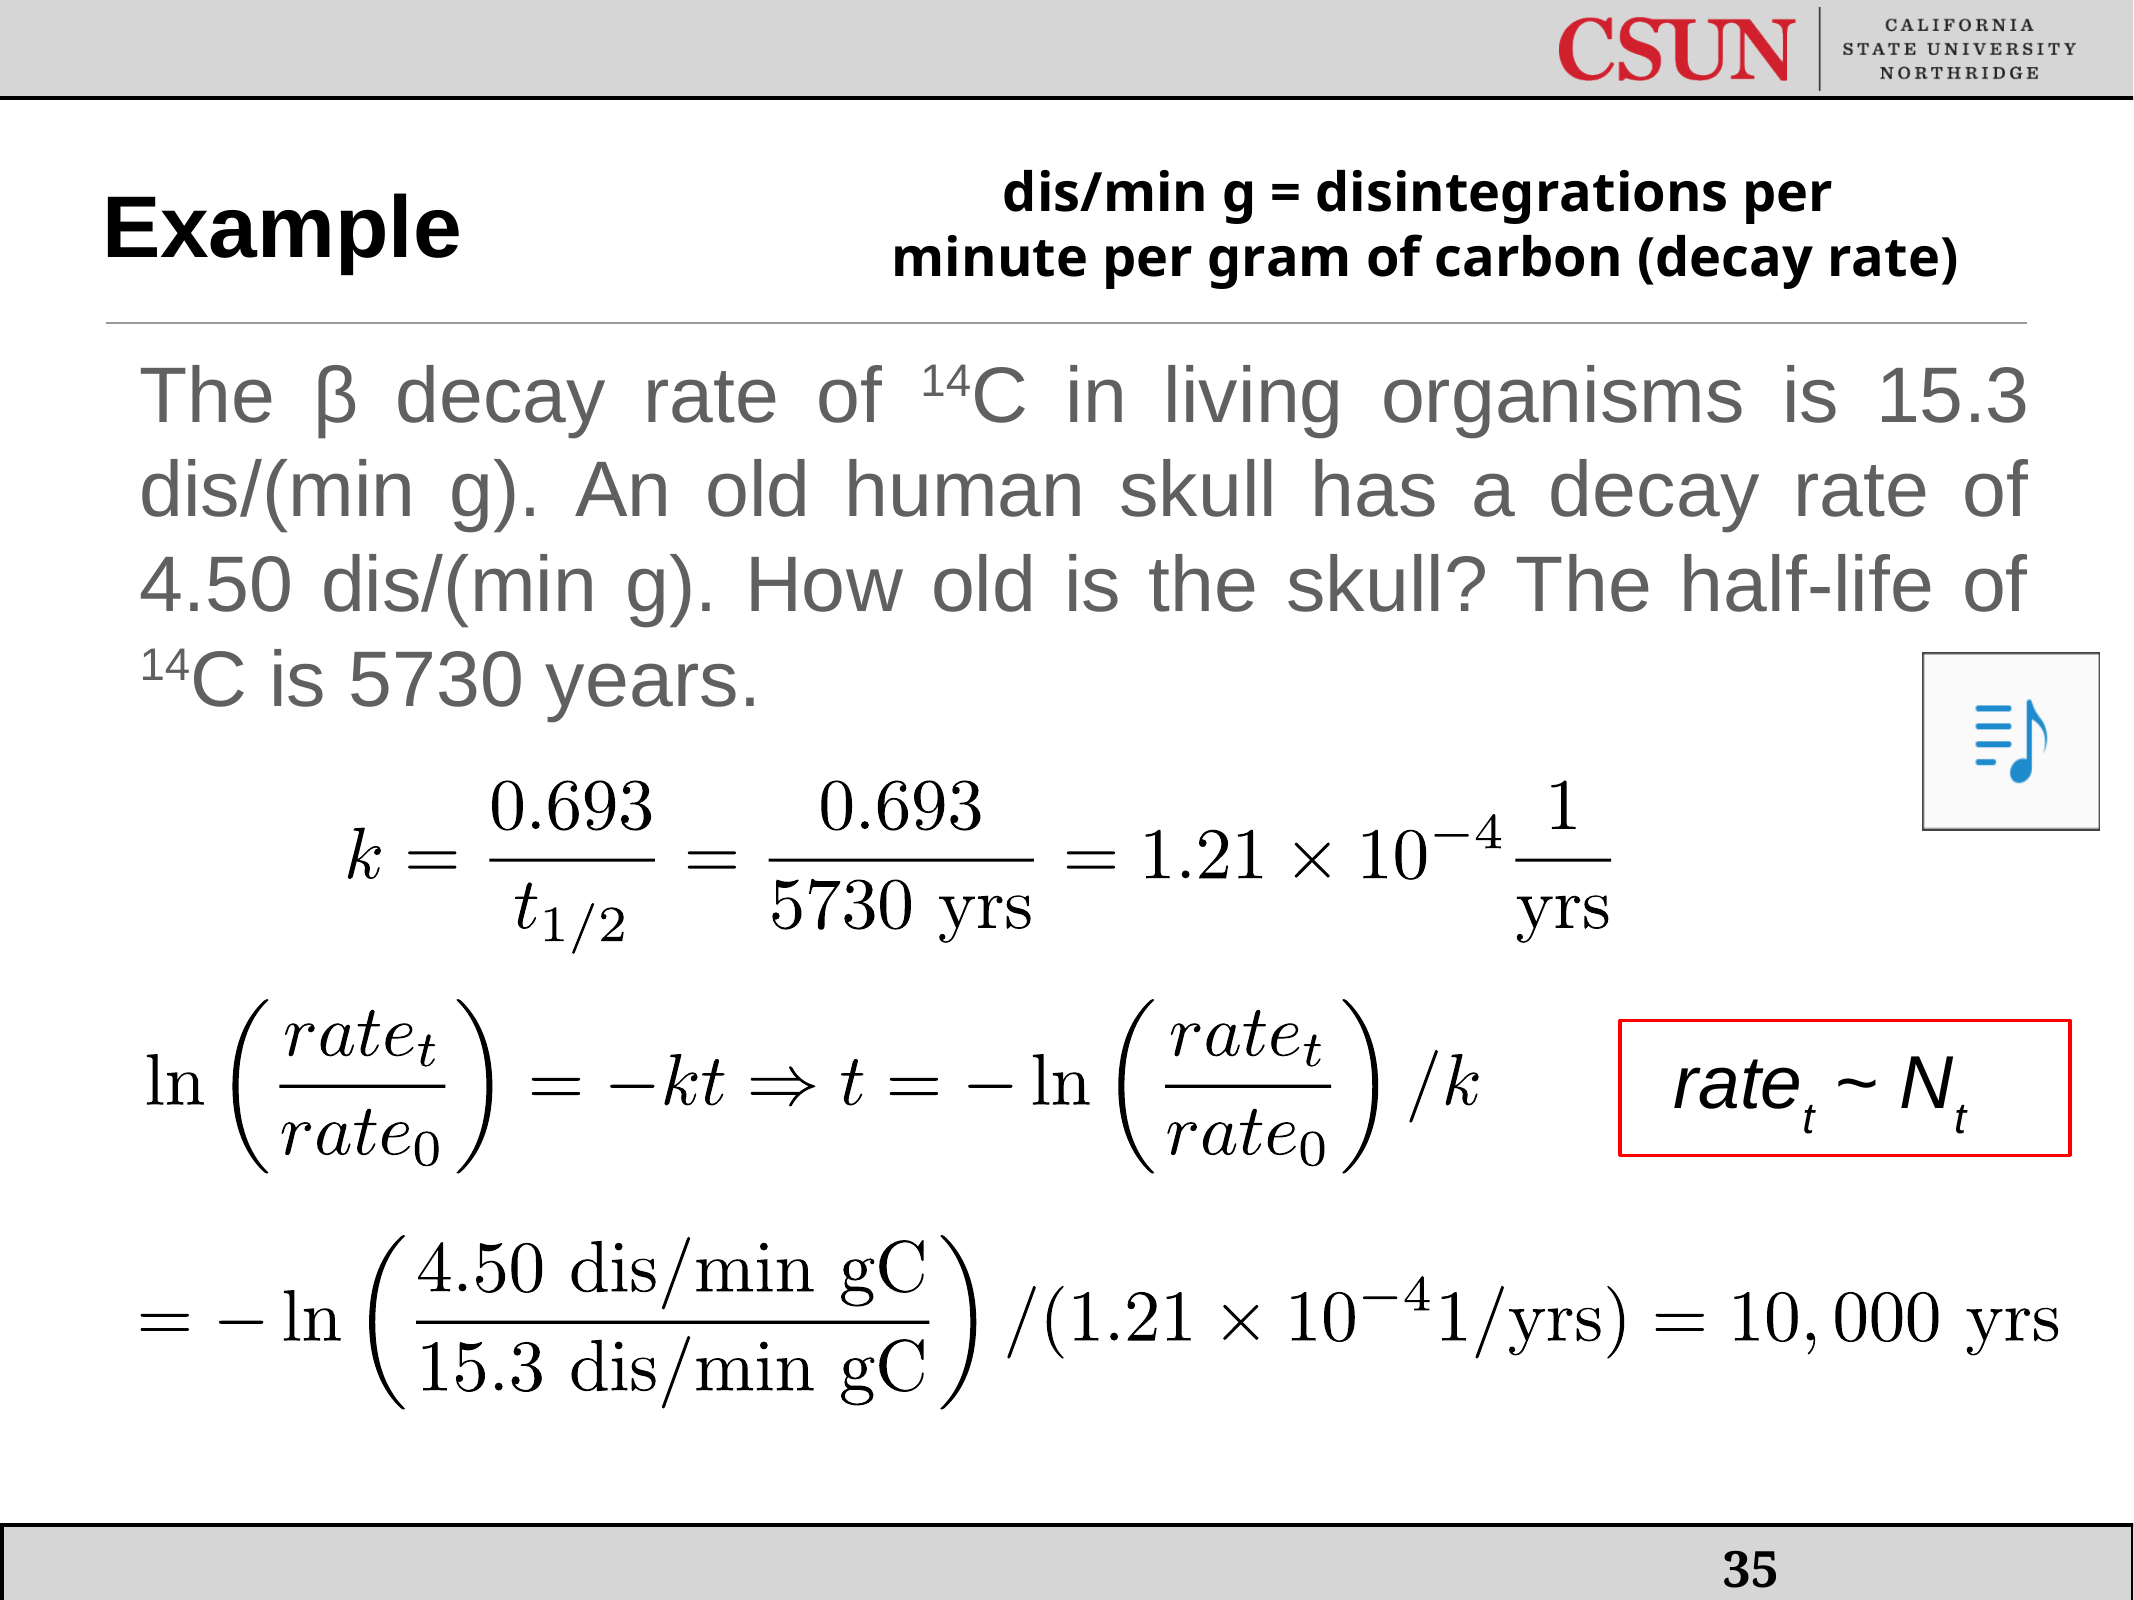

# Example
dis/min g = disintegrations per
minute per gram of carbon (decay rate)
The β decay rate of 14C in living organisms is 15.3 dis/(min g). An old human skull has a decay rate of 4.50 dis/(min g). How old is the skull? The half-life of 14C is 5730 years.
ratet ~ Nt
35